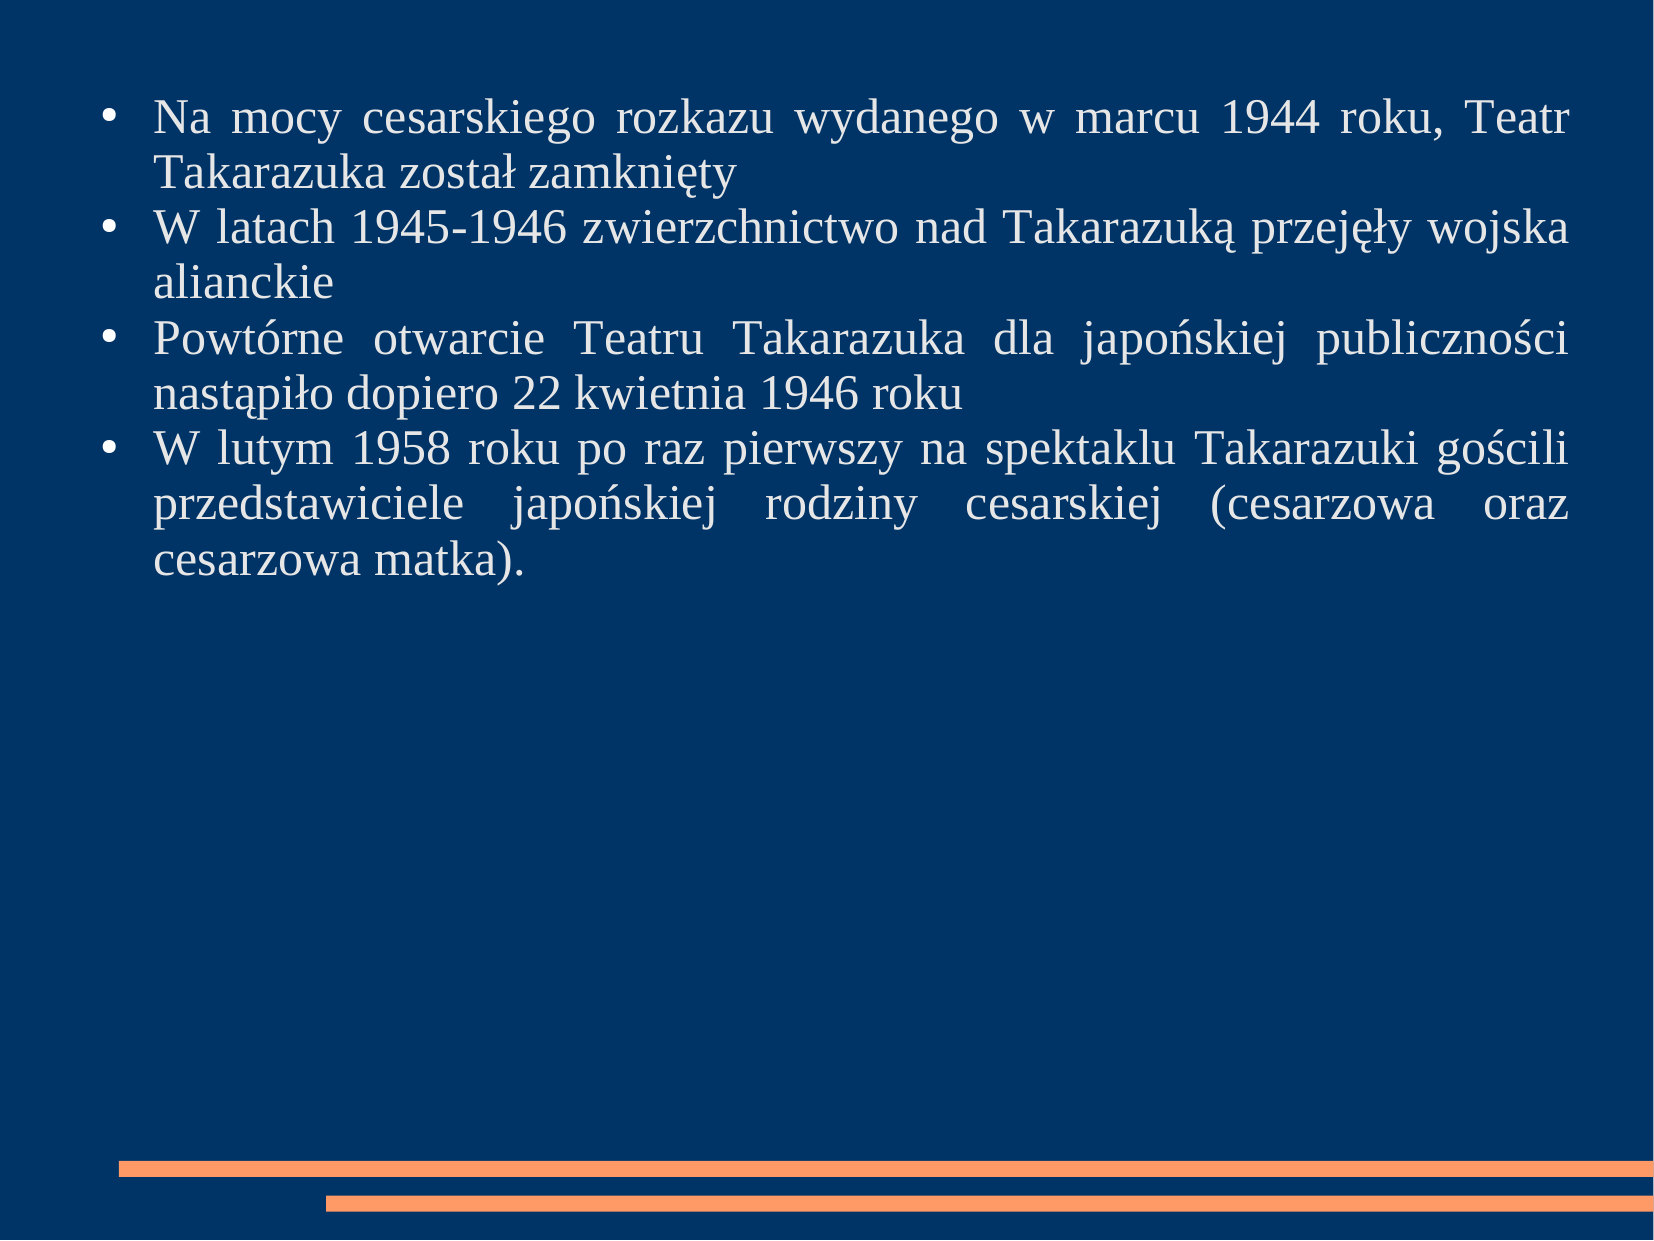

# Na mocy cesarskiego rozkazu wydanego w marcu 1944 roku, Teatr Takarazuka został zamknięty
W latach 1945-1946 zwierzchnictwo nad Takarazuką przejęły wojska alianckie
Powtórne otwarcie Teatru Takarazuka dla japońskiej publiczności nastąpiło dopiero 22 kwietnia 1946 roku
W lutym 1958 roku po raz pierwszy na spektaklu Takarazuki gościli przedstawiciele japońskiej rodziny cesarskiej (cesarzowa oraz cesarzowa matka).